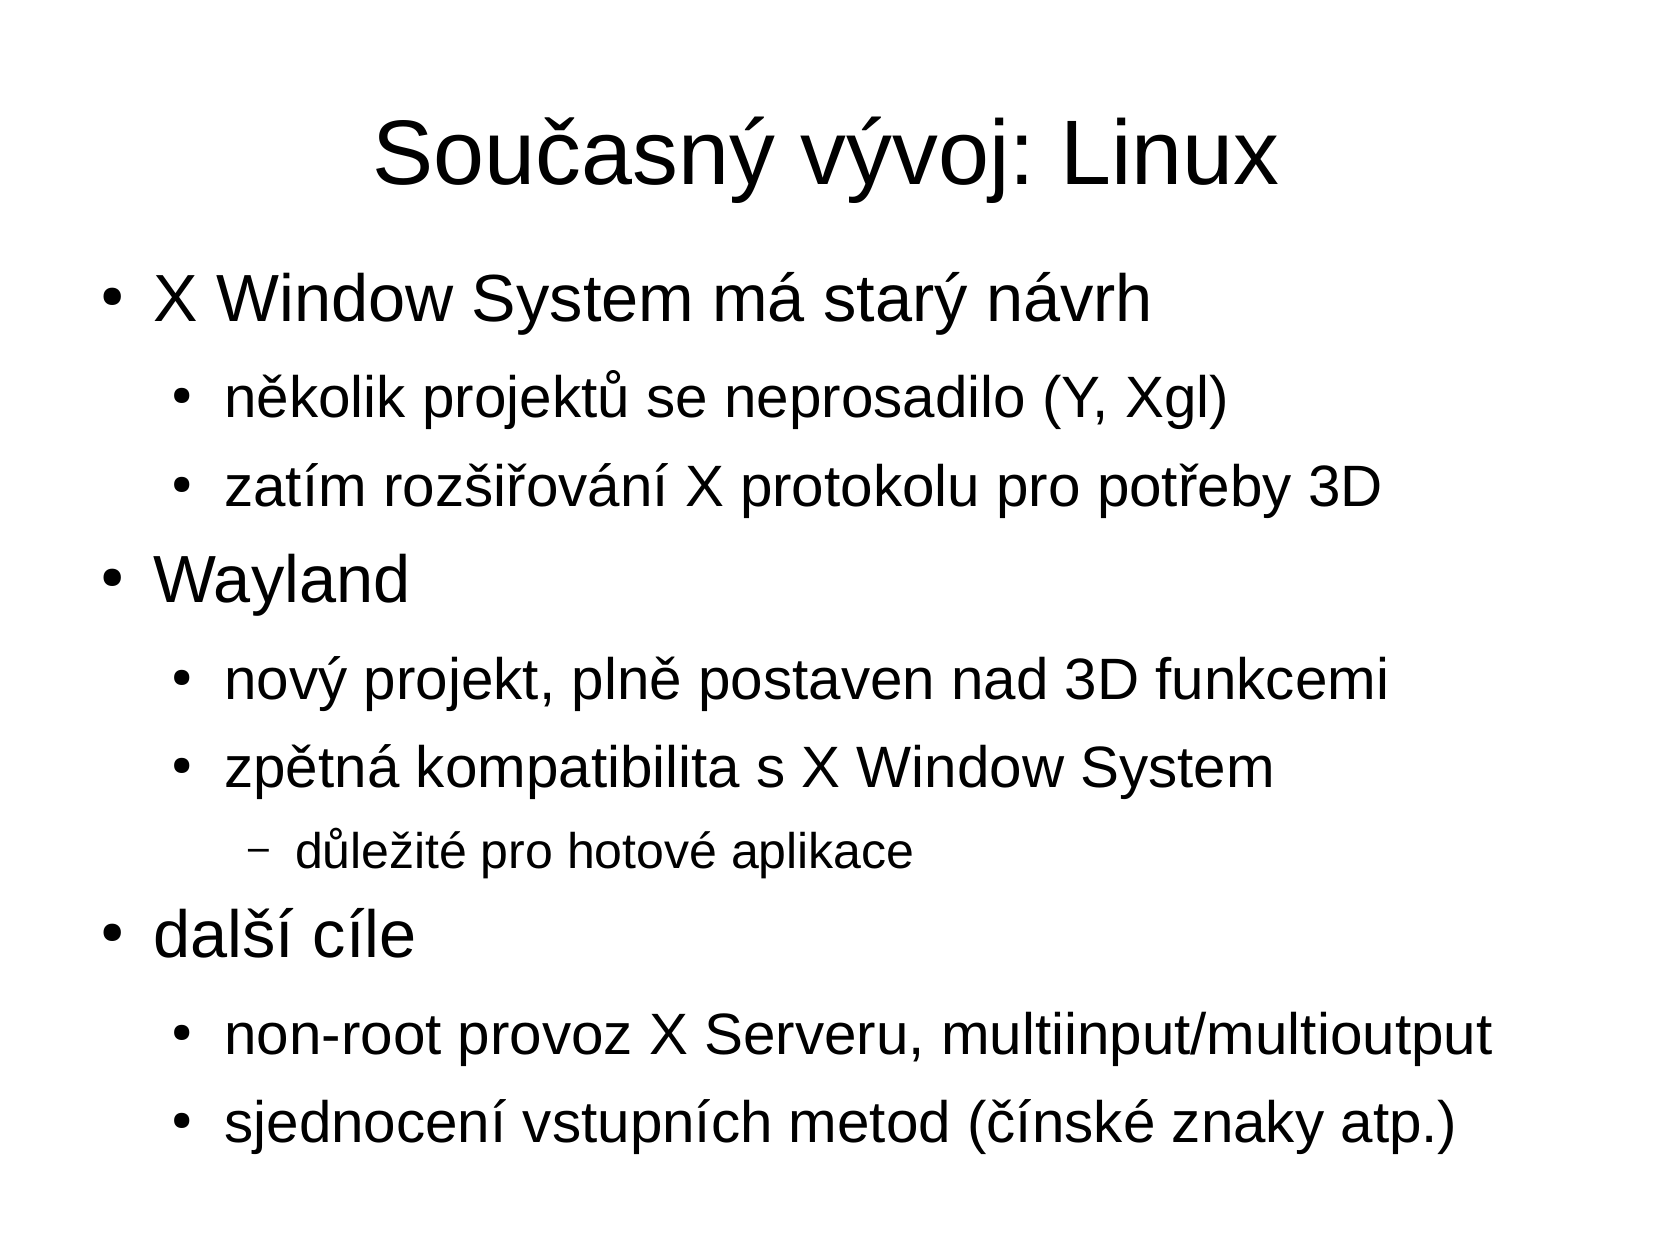

# Současný vývoj: Linux
X Window System má starý návrh
několik projektů se neprosadilo (Y, Xgl)
zatím rozšiřování X protokolu pro potřeby 3D
Wayland
nový projekt, plně postaven nad 3D funkcemi
zpětná kompatibilita s X Window System
důležité pro hotové aplikace
další cíle
non-root provoz X Serveru, multiinput/multioutput
sjednocení vstupních metod (čínské znaky atp.)